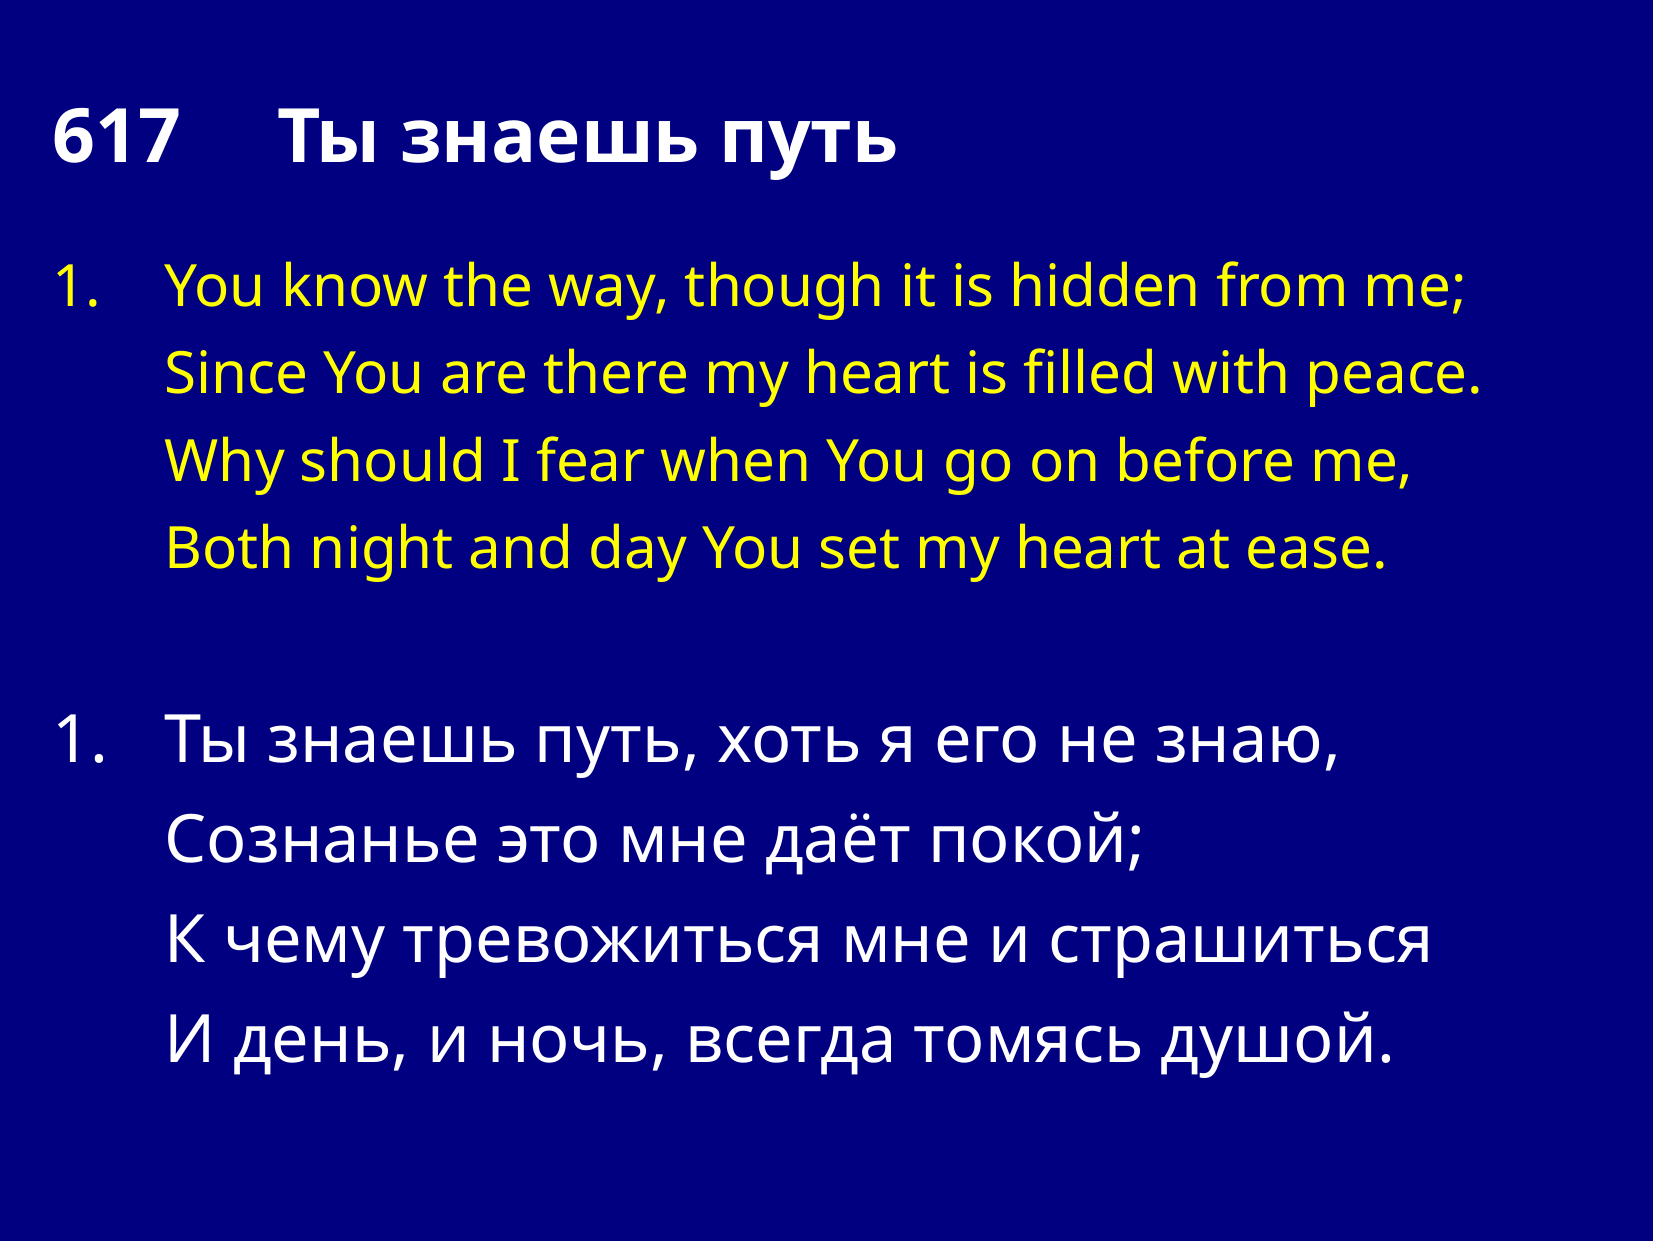

617	Ты знаешь путь
1.	You know the way, though it is hidden from me;
	Since You are there my heart is filled with peace.
	Why should I fear when You go on before me,
	Both night and day You set my heart at ease.
1.	Ты знаешь путь, хоть я его не знаю,
	Сознанье это мне даёт покой;
	К чему тревожиться мне и страшиться
	И день, и ночь, всегда томясь душой.